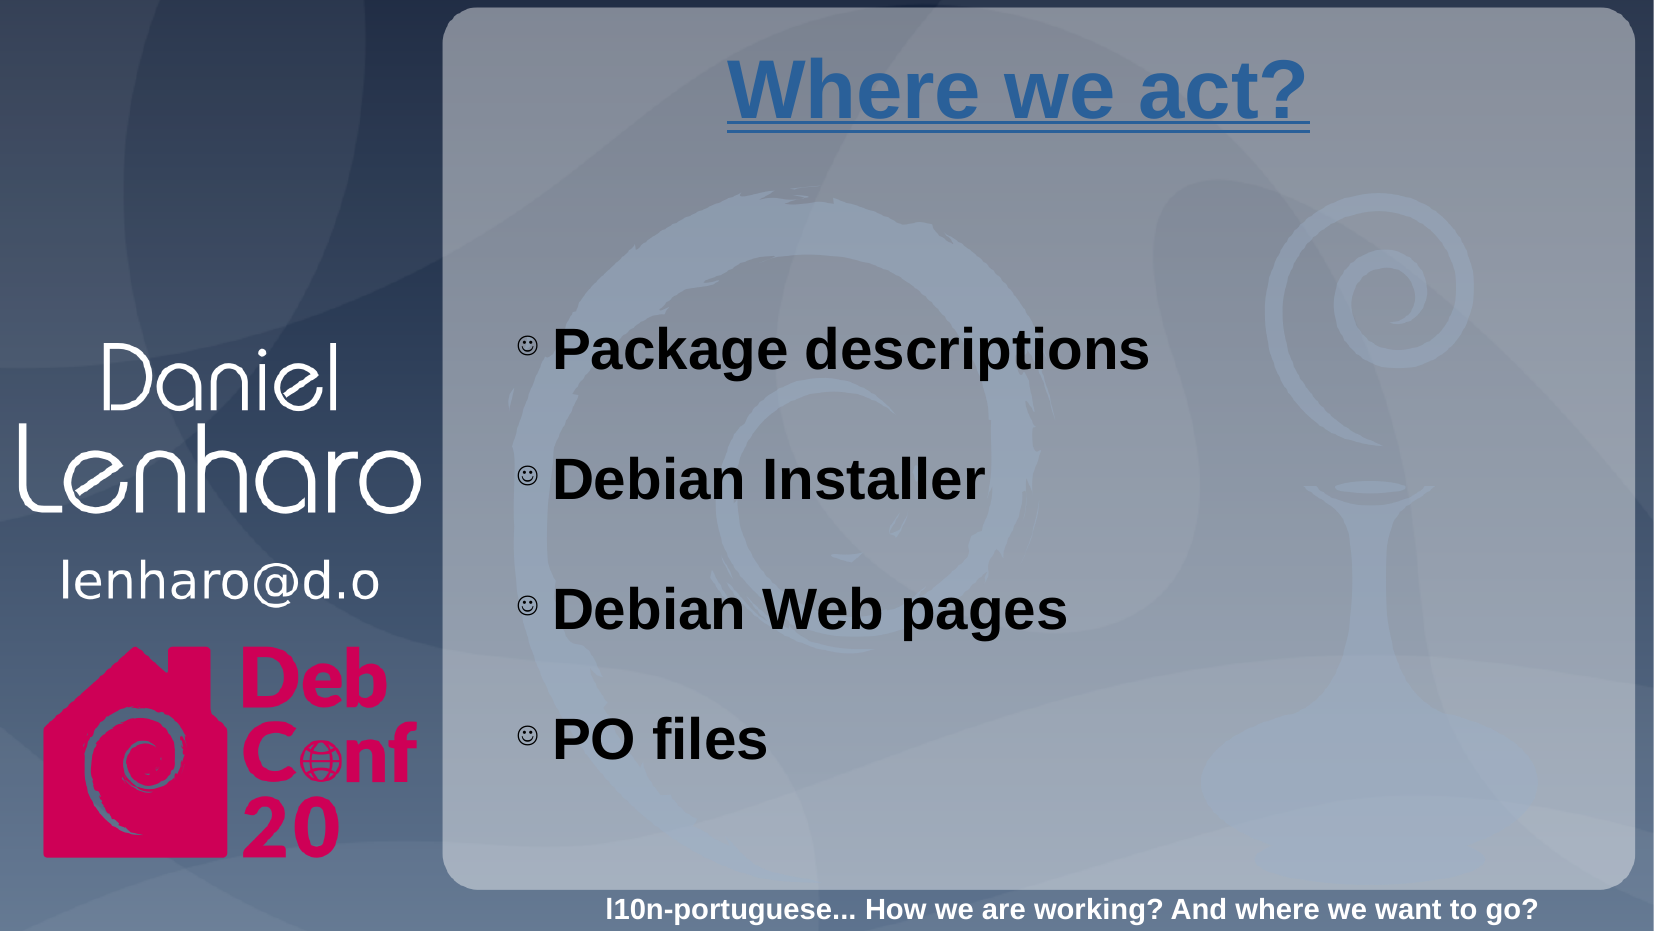

# Where we act?
Package descriptions
Debian Installer
Debian Web pages
PO files
l10n-portuguese... How we are working? And where we want to go?